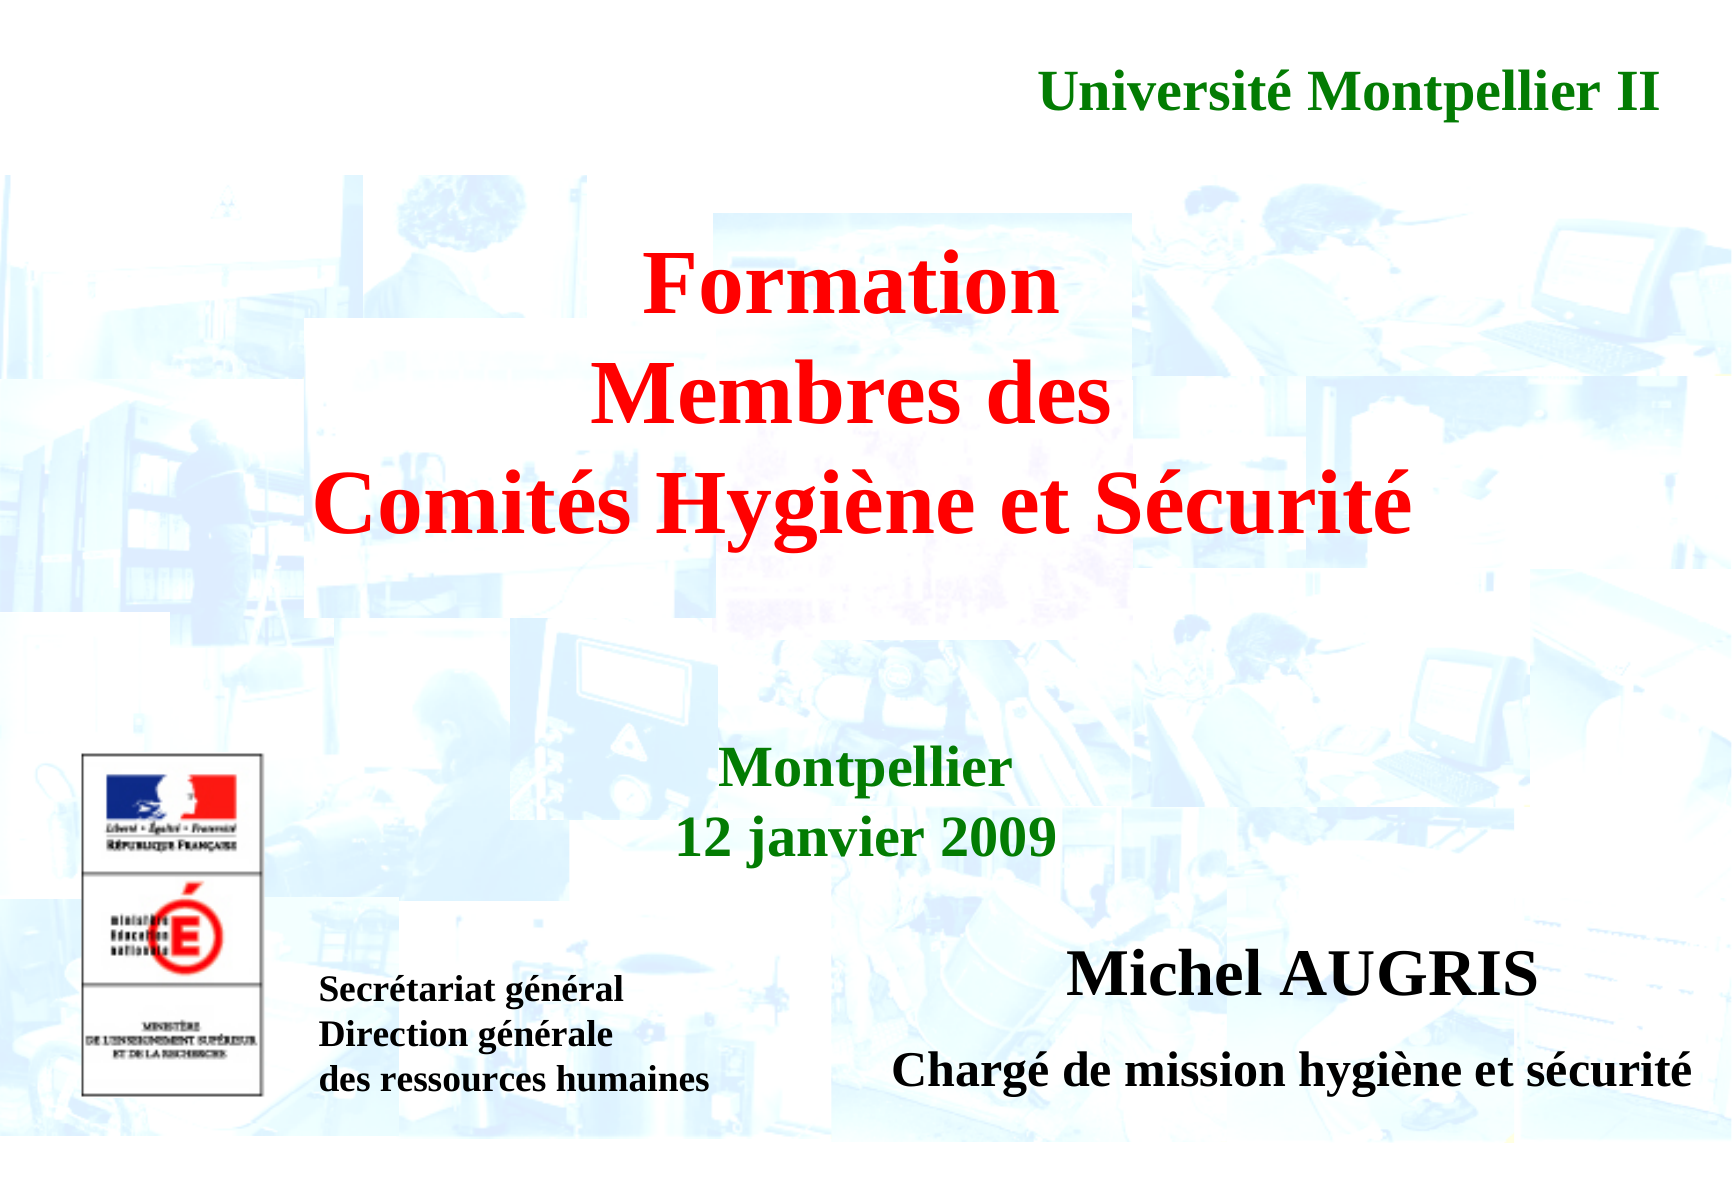

Université Montpellier II
Formation
Membres des
Comités Hygiène et Sécurité
Montpellier
12 janvier 2009
Michel AUGRIS
Secrétariat général
Direction générale
des ressources humaines
Chargé de mission hygiène et sécurité